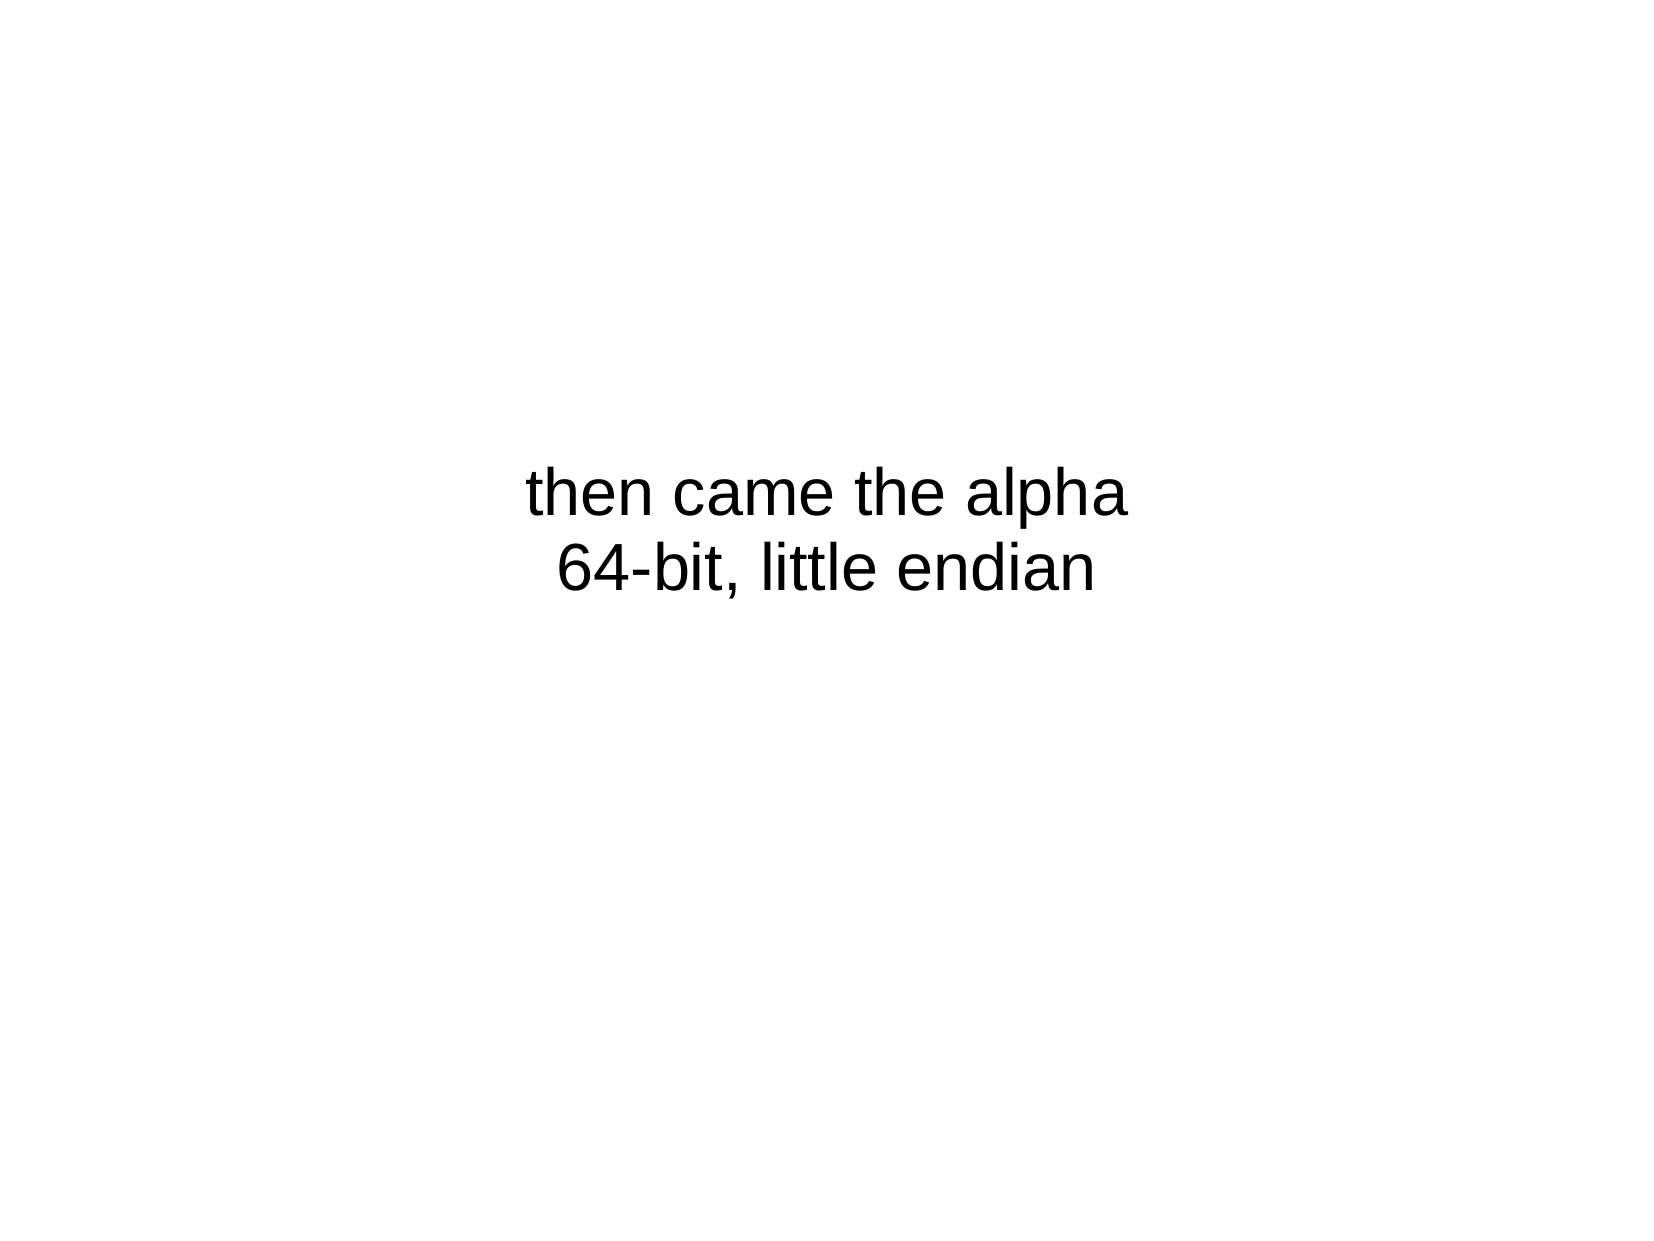

# then came the alpha
64-bit, little endian